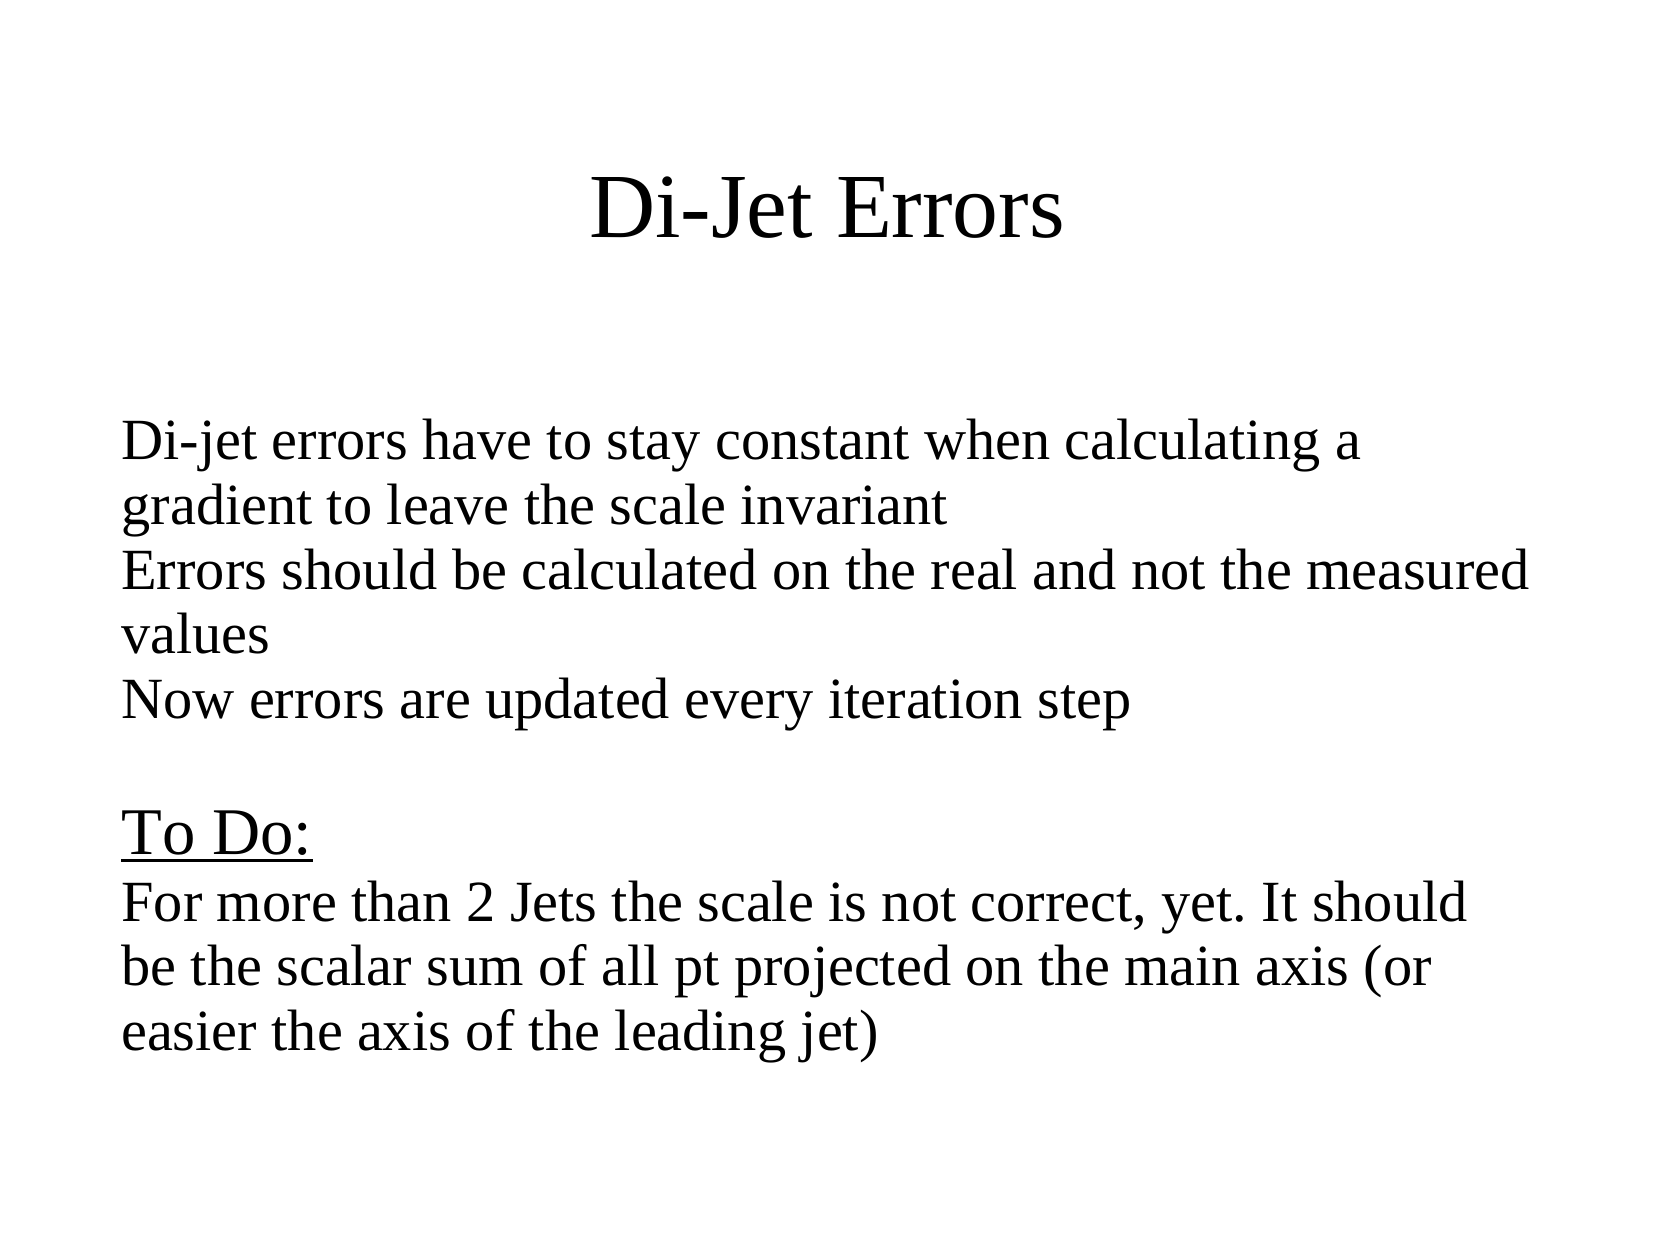

# Di-Jet Errors
Di-jet errors have to stay constant when calculating a gradient to leave the scale invariant
Errors should be calculated on the real and not the measured values
Now errors are updated every iteration step
To Do:
For more than 2 Jets the scale is not correct, yet. It should be the scalar sum of all pt projected on the main axis (or easier the axis of the leading jet)